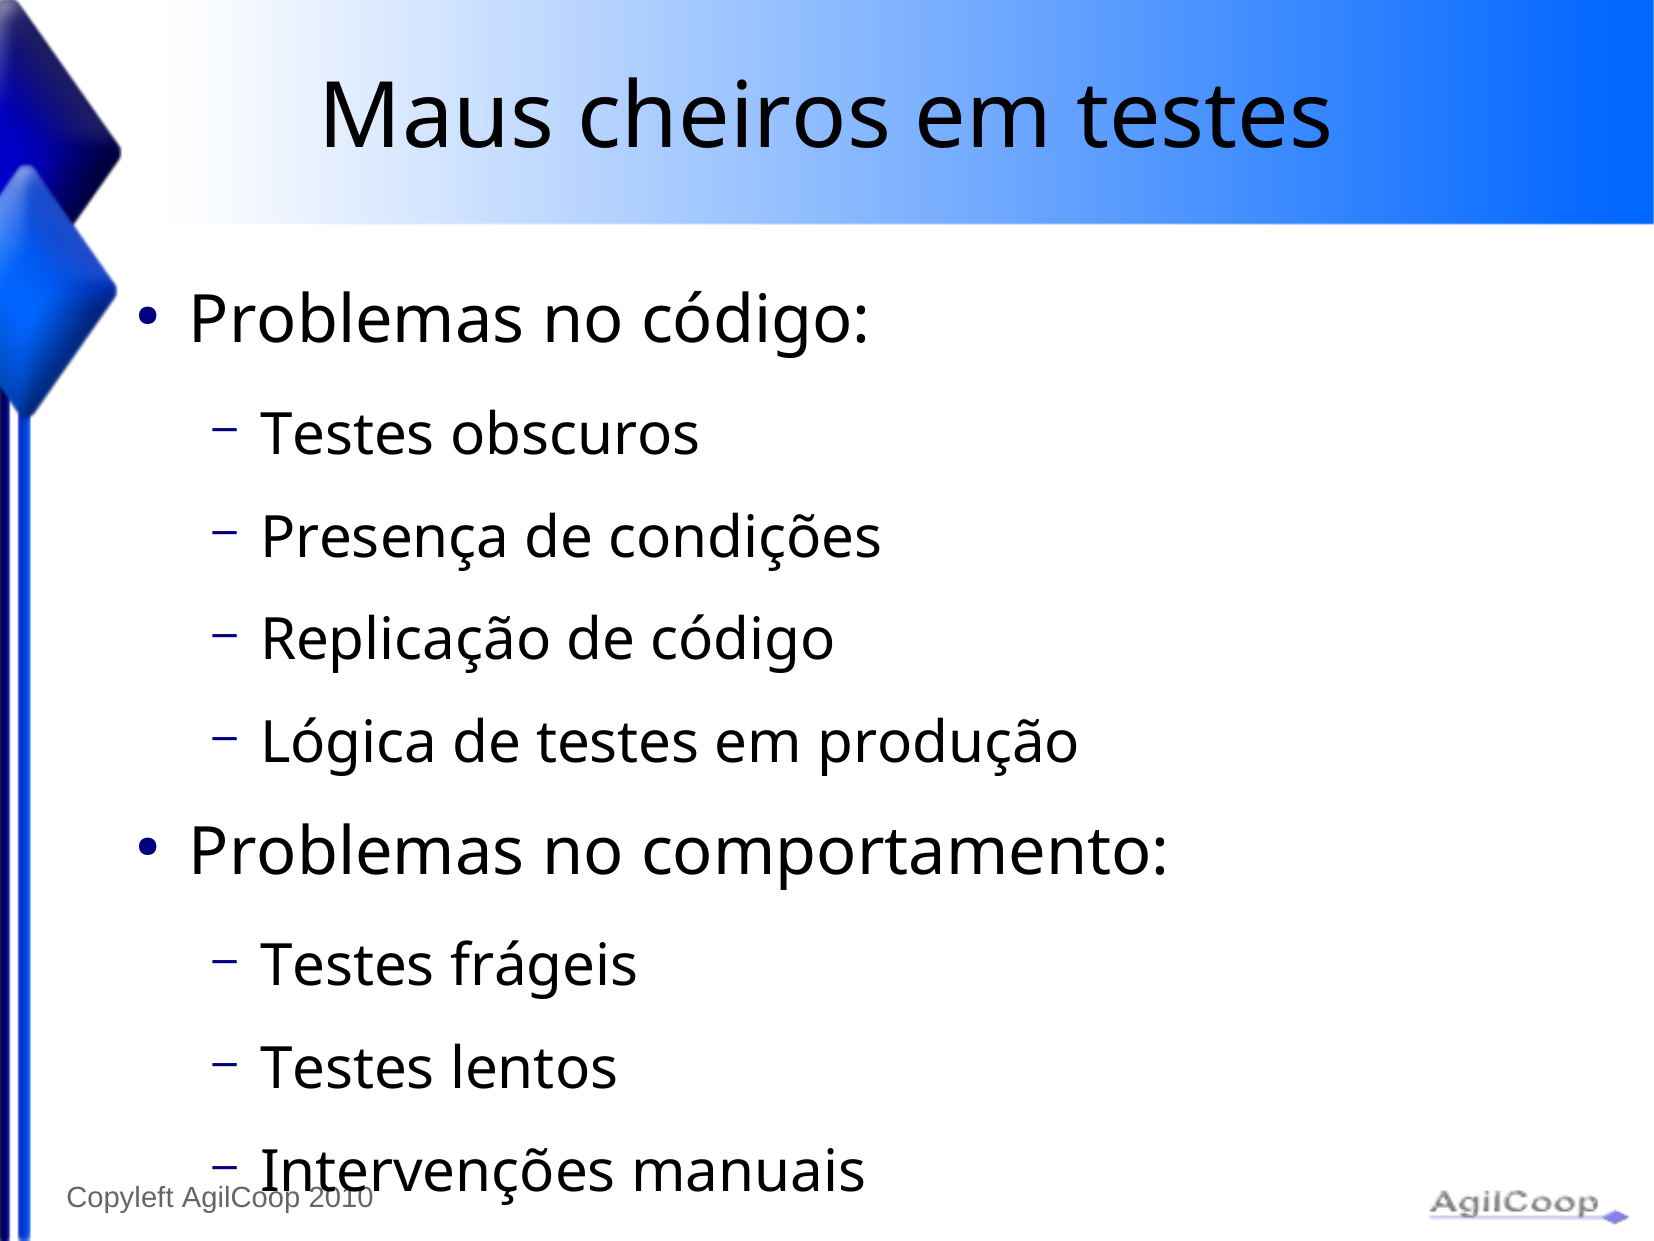

# Maus cheiros em testes
Problemas no código:
Testes obscuros
Presença de condições
Replicação de código
Lógica de testes em produção
Problemas no comportamento:
Testes frágeis
Testes lentos
Intervenções manuais
Copyleft AgilCoop 2010